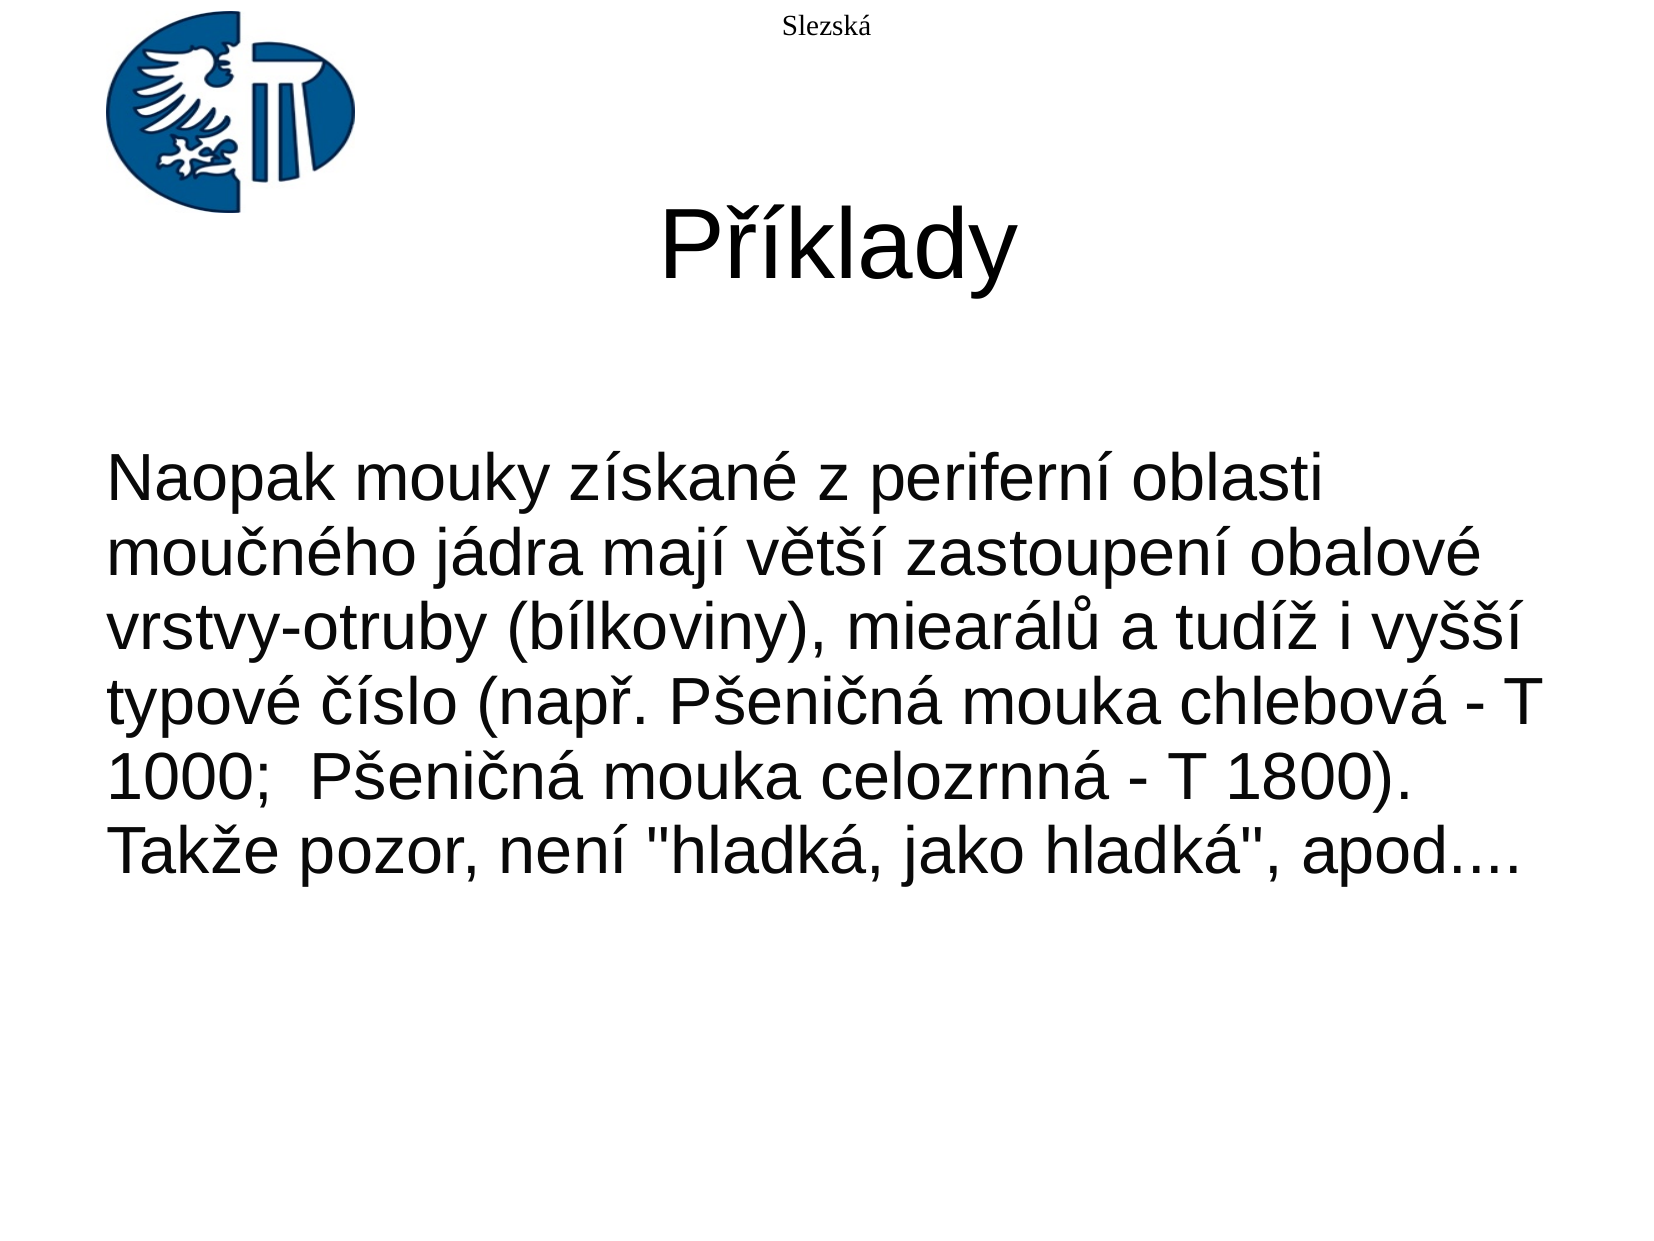

ahoj
# Příklady
Naopak mouky získané z periferní oblasti moučného jádra mají větší zastoupení obalové vrstvy-otruby (bílkoviny), miearálů a tudíž i vyšší typové číslo (např. Pšeničná mouka chlebová - T 1000;  Pšeničná mouka celozrnná - T 1800). Takže pozor, není "hladká, jako hladká", apod....